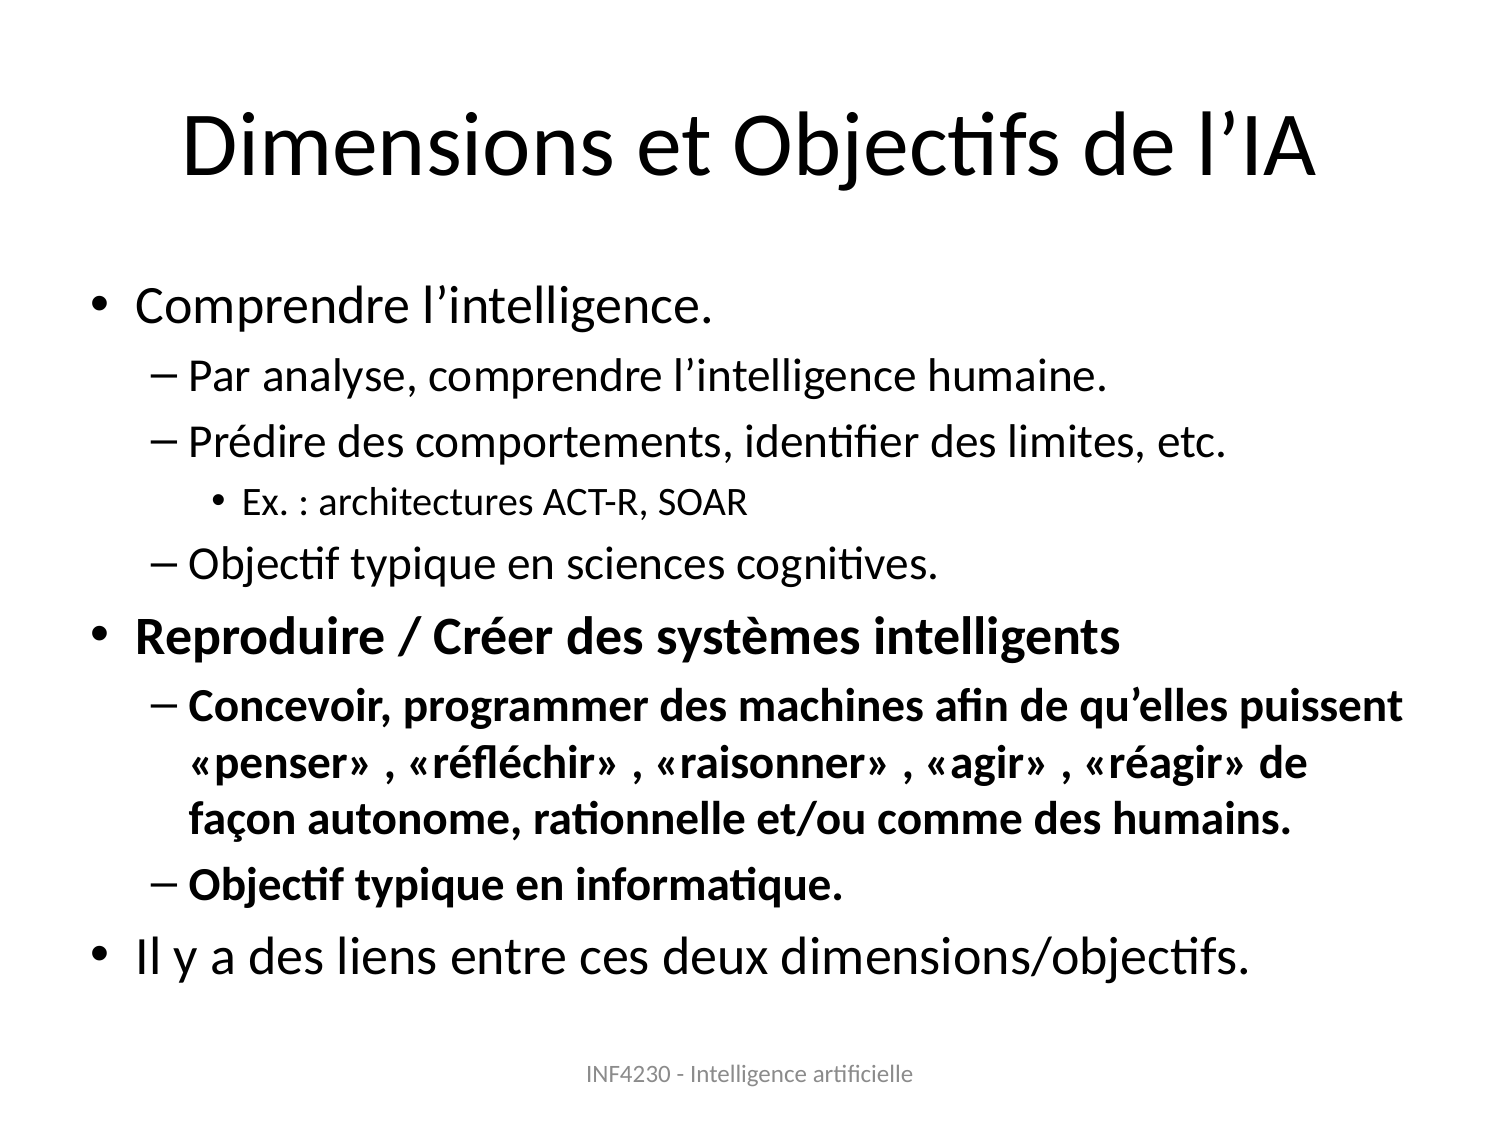

# Dimensions et Objectifs de l’IA
Comprendre l’intelligence.
Par analyse, comprendre l’intelligence humaine.
Prédire des comportements, identifier des limites, etc.
Ex. : architectures ACT-R, SOAR
Objectif typique en sciences cognitives.
Reproduire / Créer des systèmes intelligents
Concevoir, programmer des machines afin de qu’elles puissent «penser» , «réfléchir» , «raisonner» , «agir» , «réagir» de façon autonome, rationnelle et/ou comme des humains.
Objectif typique en informatique.
Il y a des liens entre ces deux dimensions/objectifs.
INF4230 - Intelligence artificielle